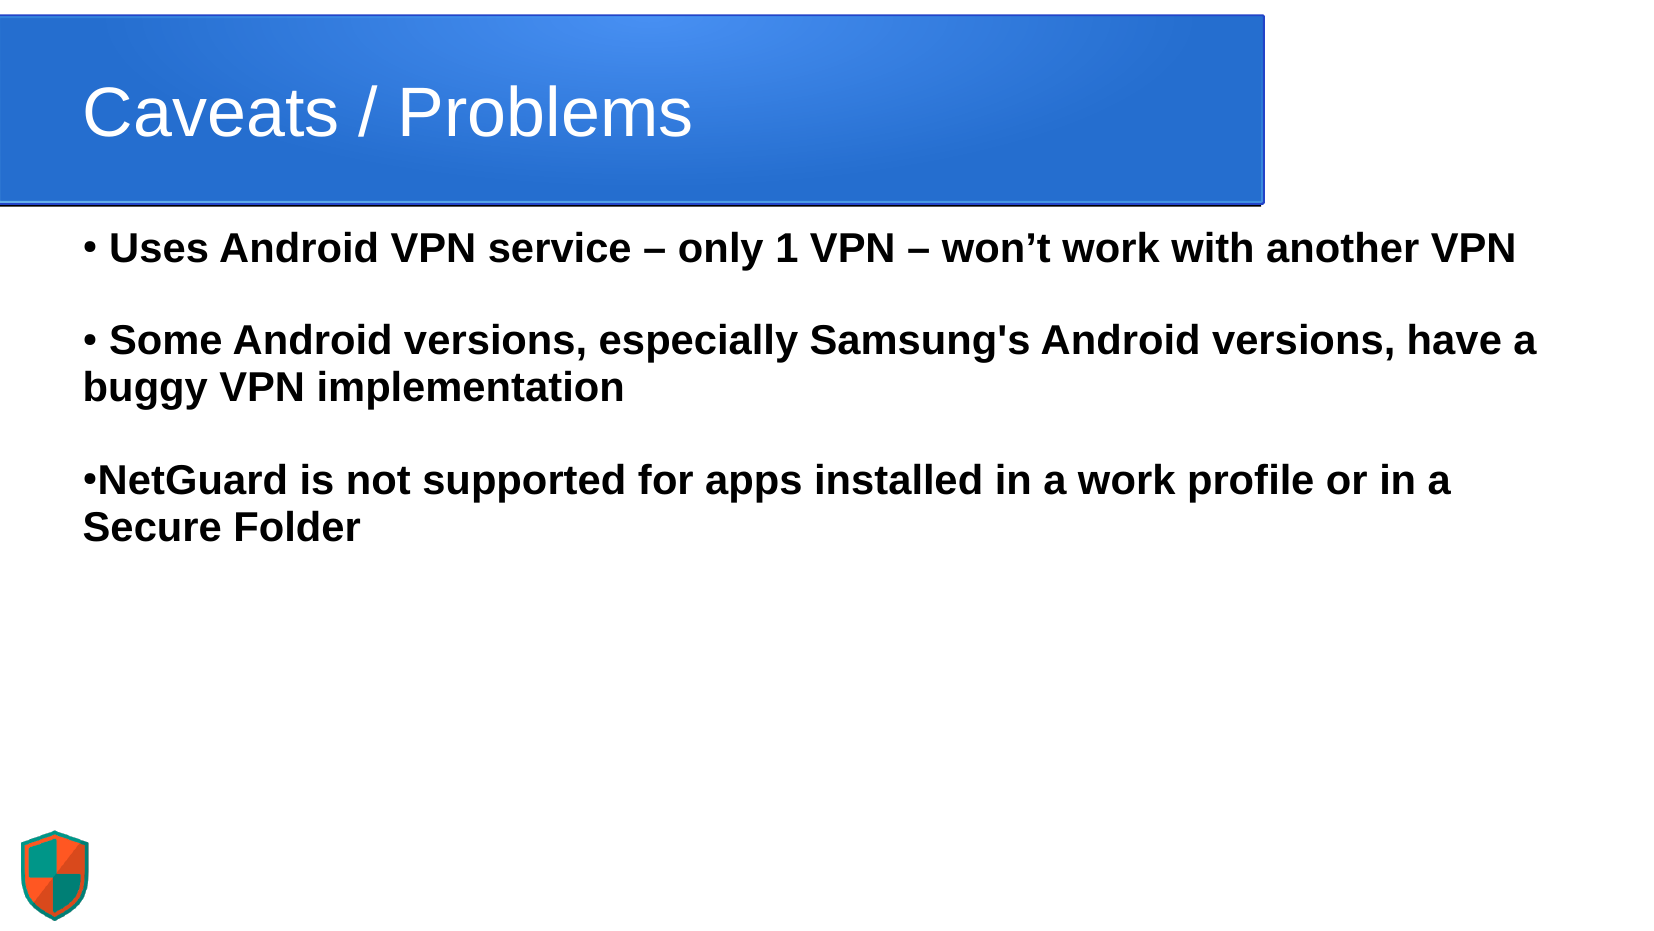

# Caveats / Problems
 Uses Android VPN service – only 1 VPN – won’t work with another VPN
 Some Android versions, especially Samsung's Android versions, have a buggy VPN implementation
NetGuard is not supported for apps installed in a work profile or in a Secure Folder